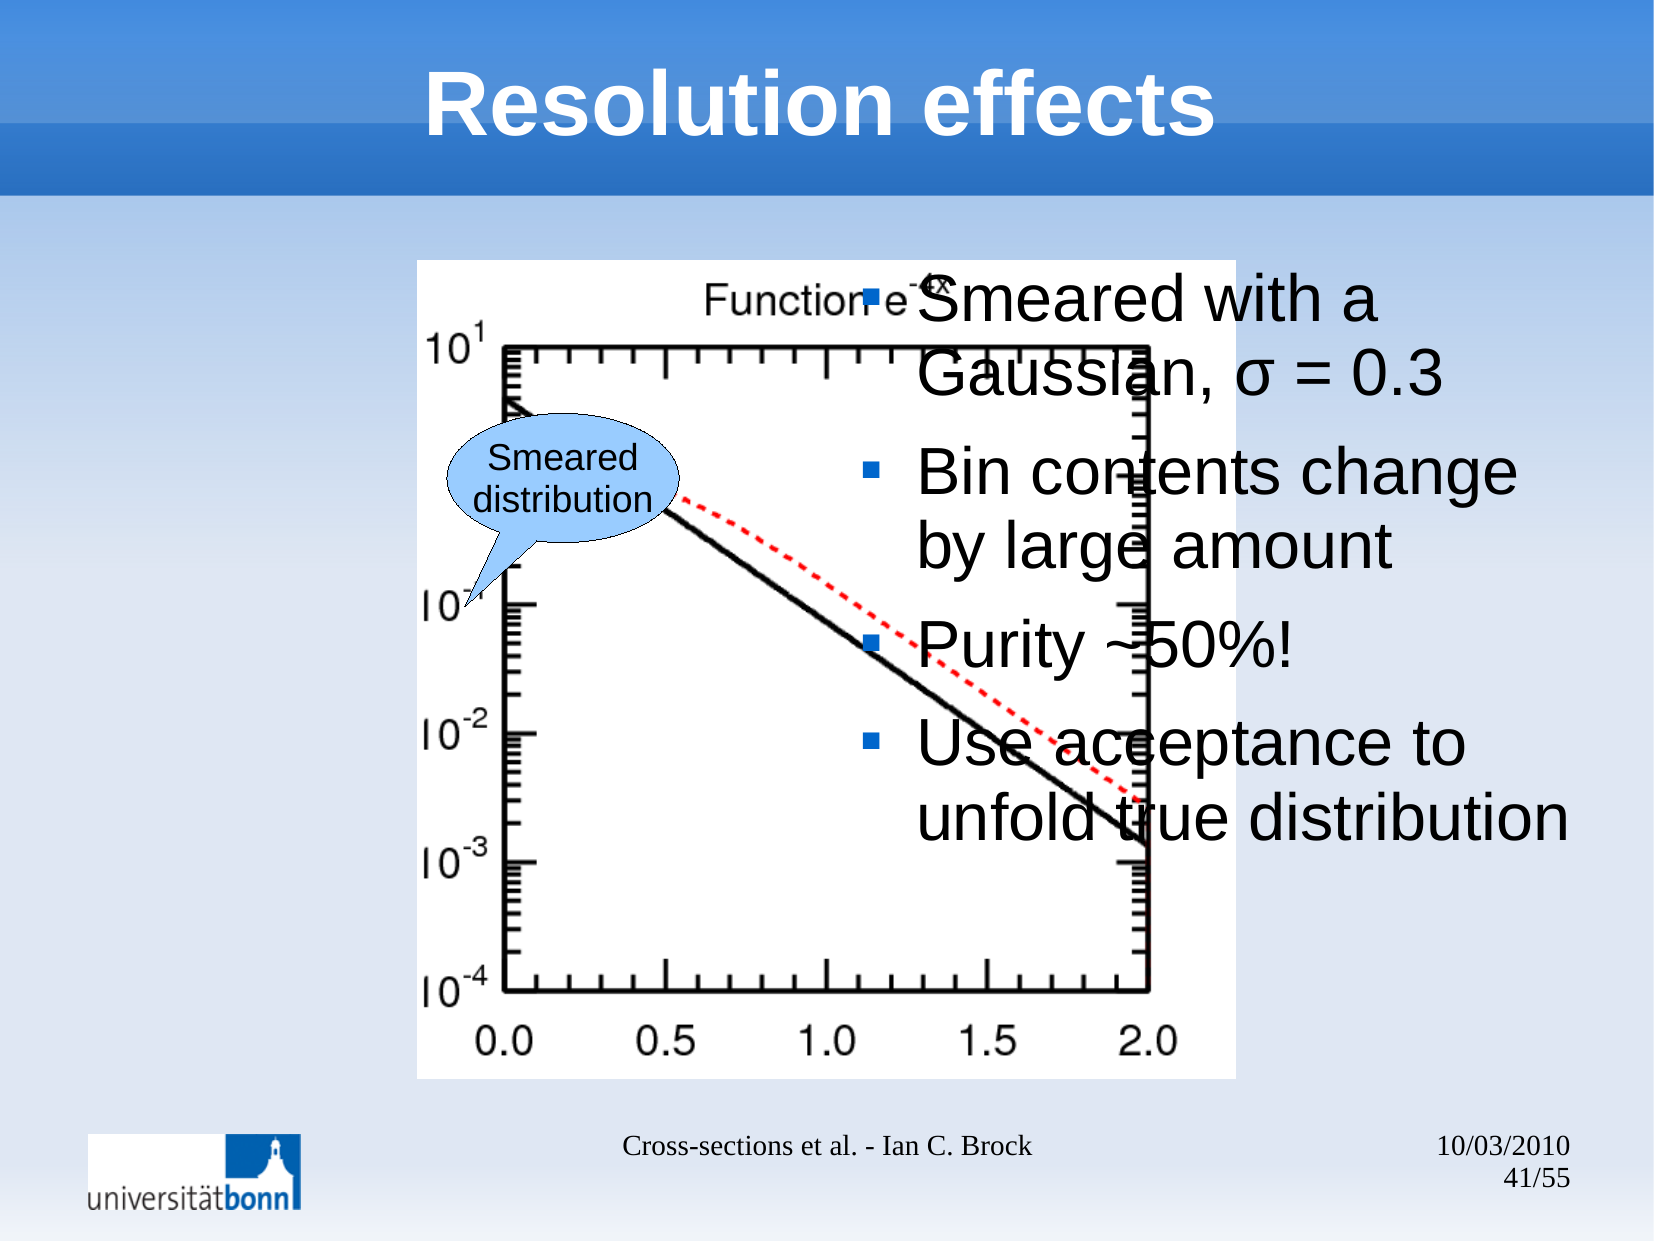

# Resolution effects
Smeared with a Gaussian, σ = 0.3
Bin contents change by large amount
Purity ~50%!
Use acceptance to unfold true distribution
Smeared
distribution
Cross-sections et al. - Ian C. Brock
41